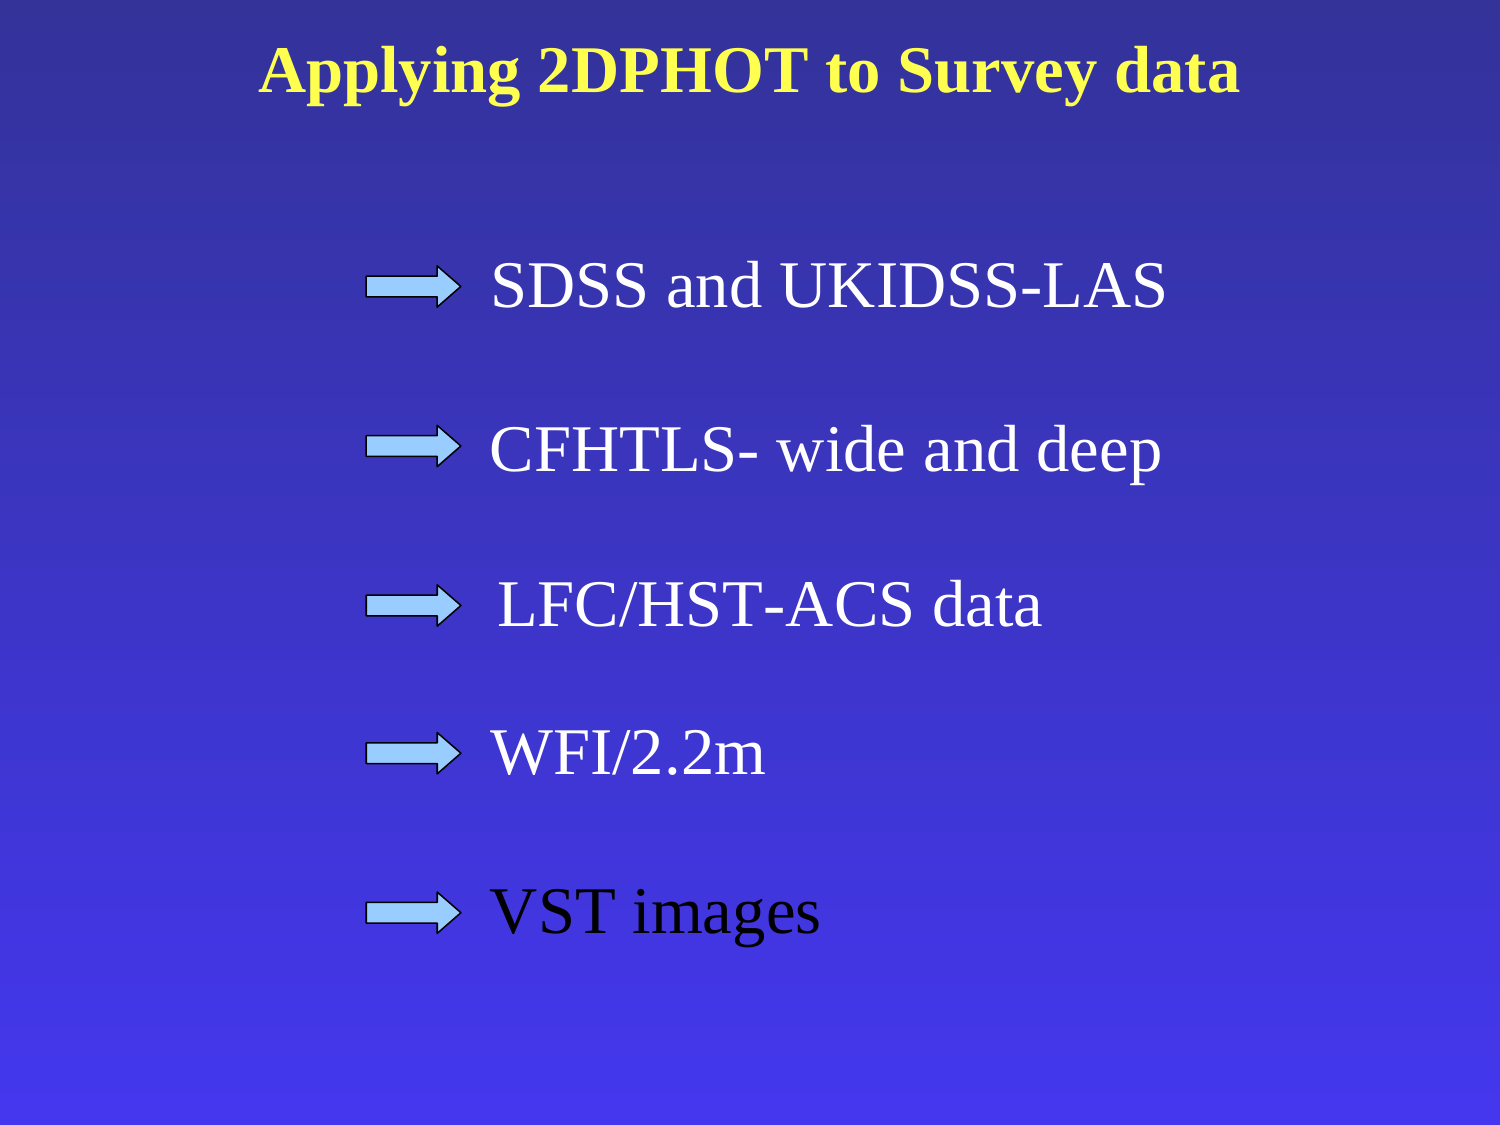

Applying 2DPHOT to Survey data
SDSS and UKIDSS-LAS
CFHTLS- wide and deep
LFC/HST-ACS data
WFI/2.2m
VST images